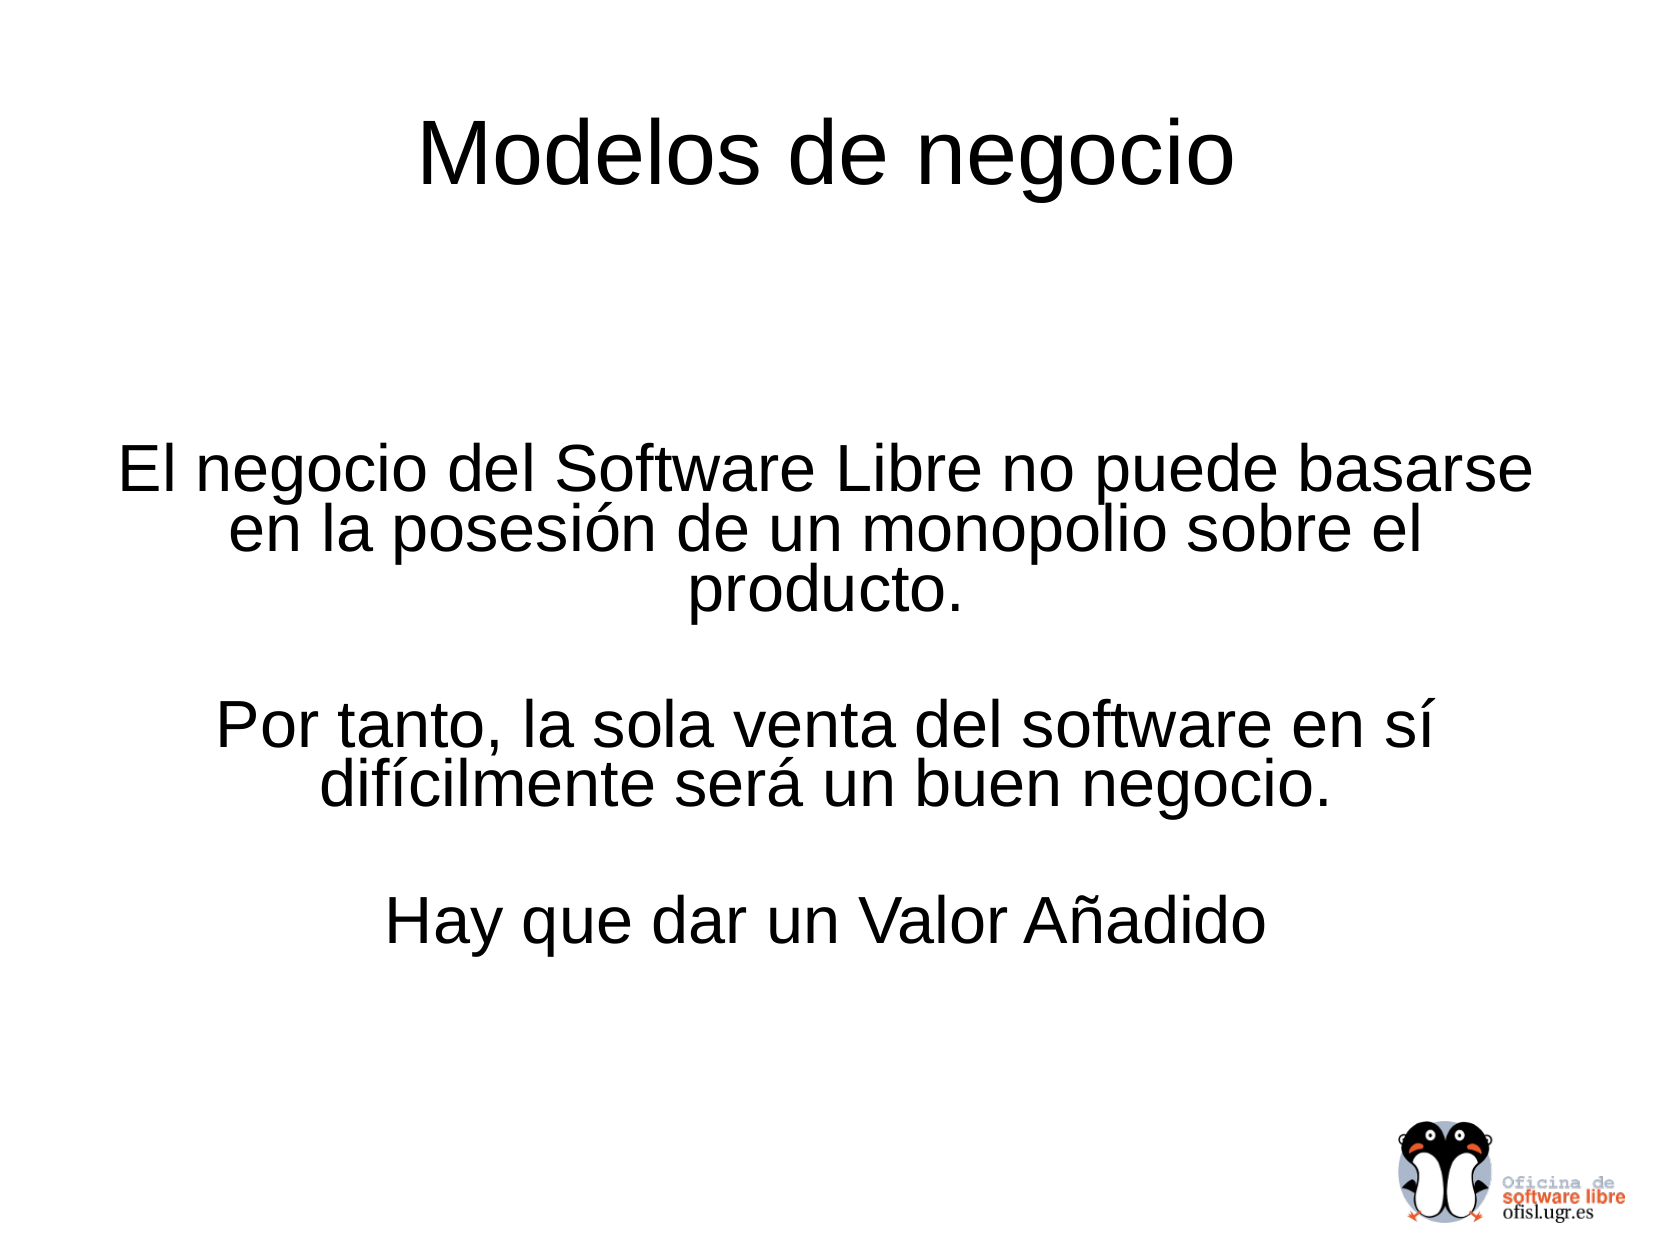

# Modelos de negocio
El negocio del Software Libre no puede basarse en la posesión de un monopolio sobre el producto.
Por tanto, la sola venta del software en sí difícilmente será un buen negocio.
Hay que dar un Valor Añadido